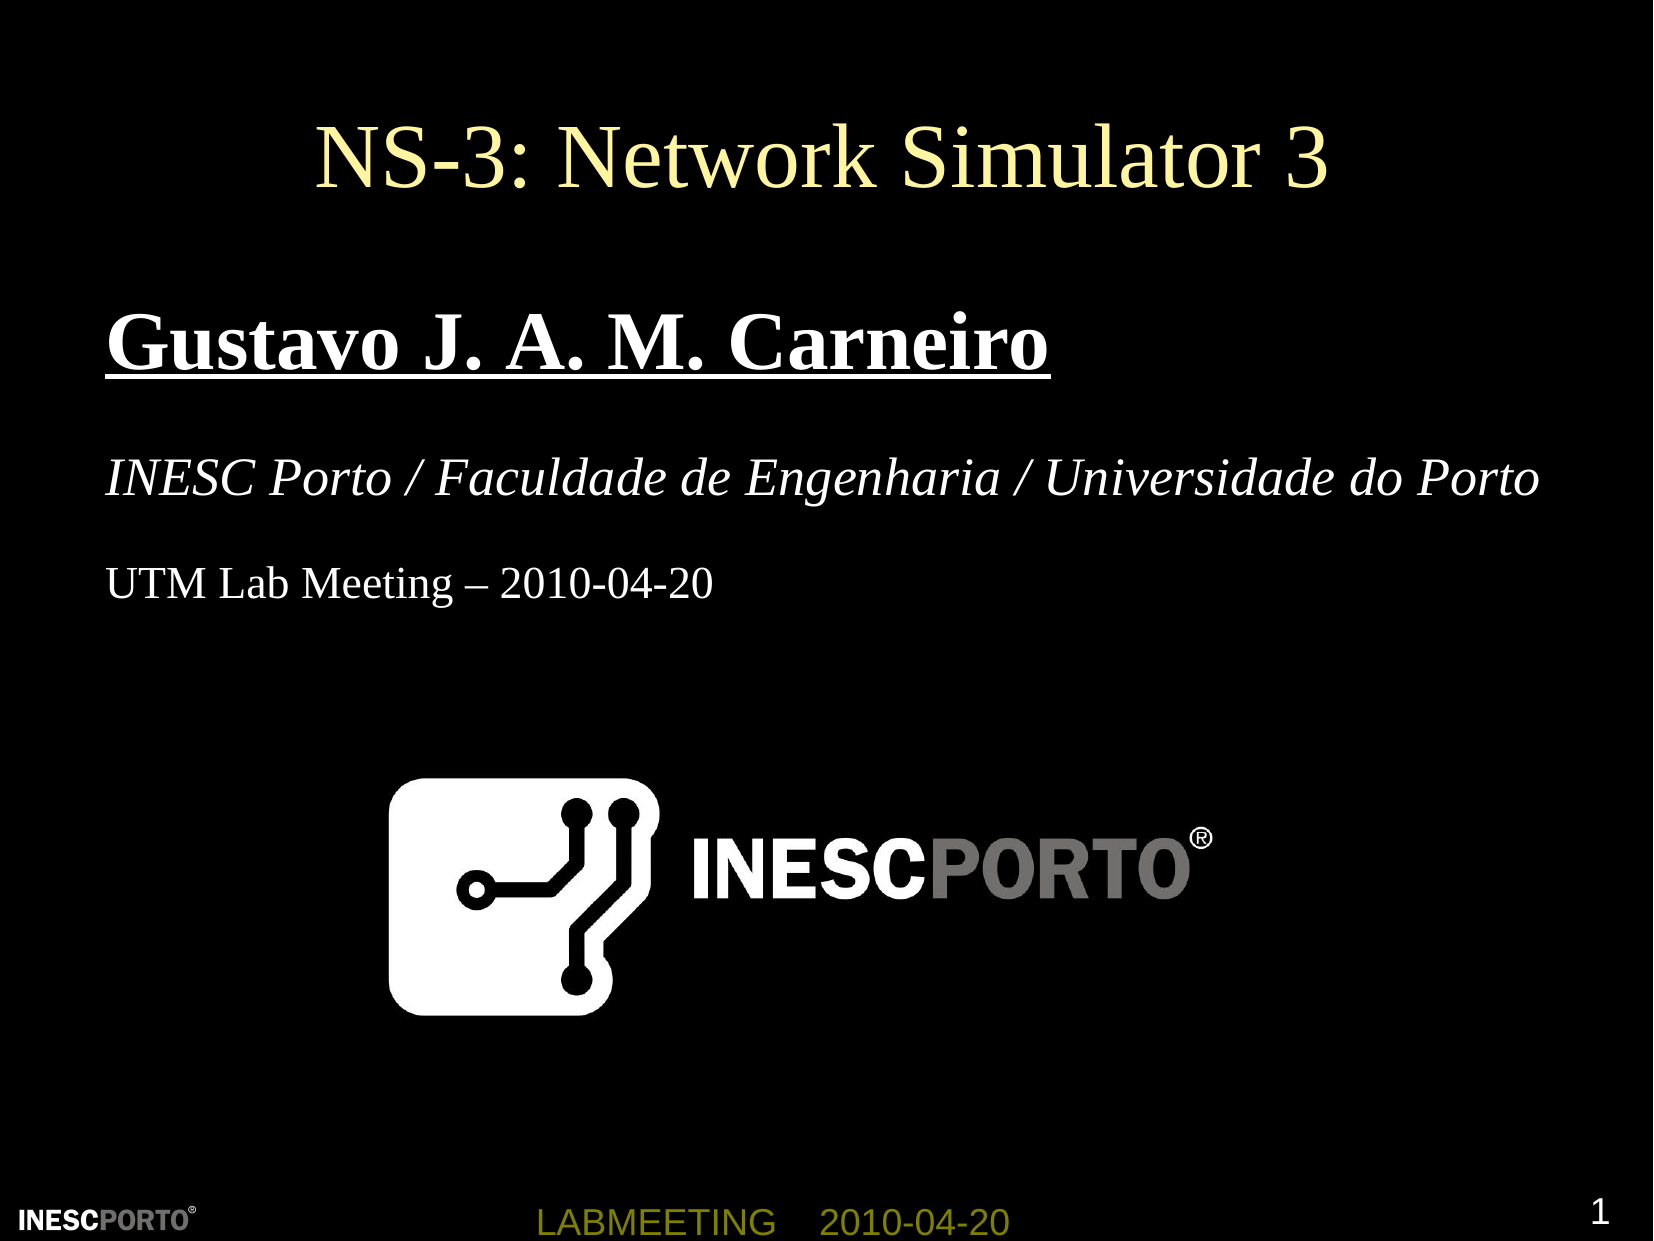

# NS-3: Network Simulator 3
Gustavo J. A. M. Carneiro
INESC Porto / Faculdade de Engenharia / Universidade do Porto
UTM Lab Meeting – 2010-04-20